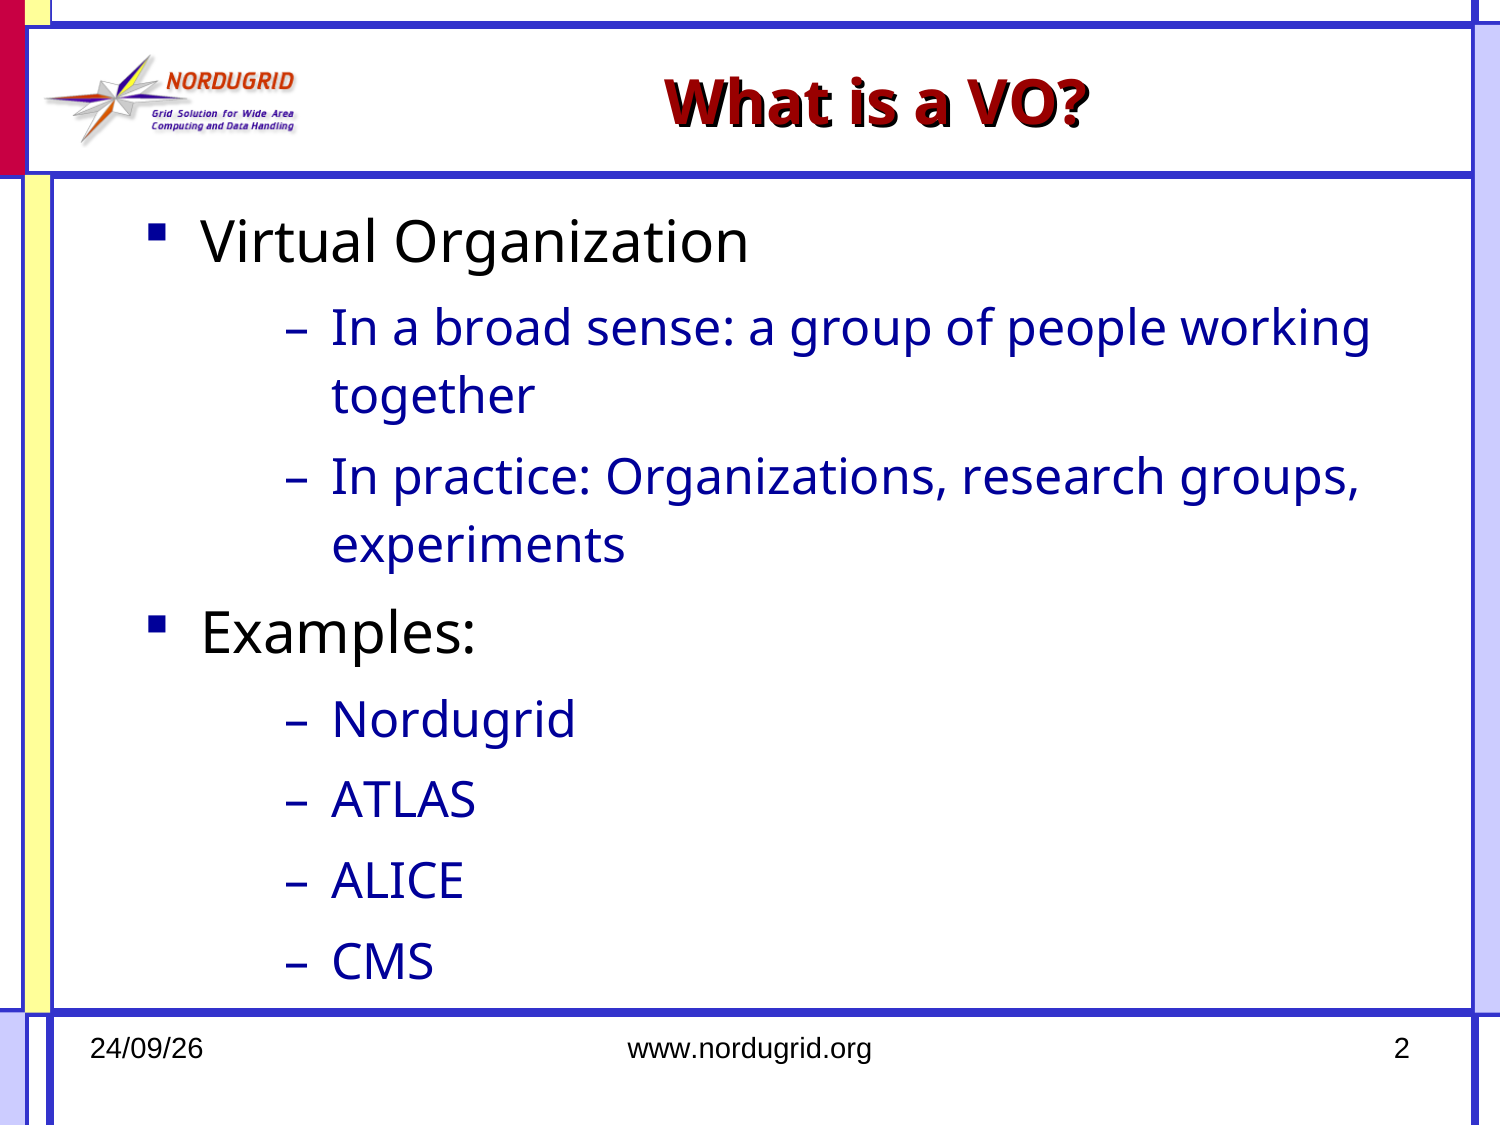

# What is a VO?
Virtual Organization
In a broad sense: a group of people working together
In practice: Organizations, research groups, experiments
Examples:
Nordugrid
ATLAS
ALICE
CMS
www.nordugrid.org
2